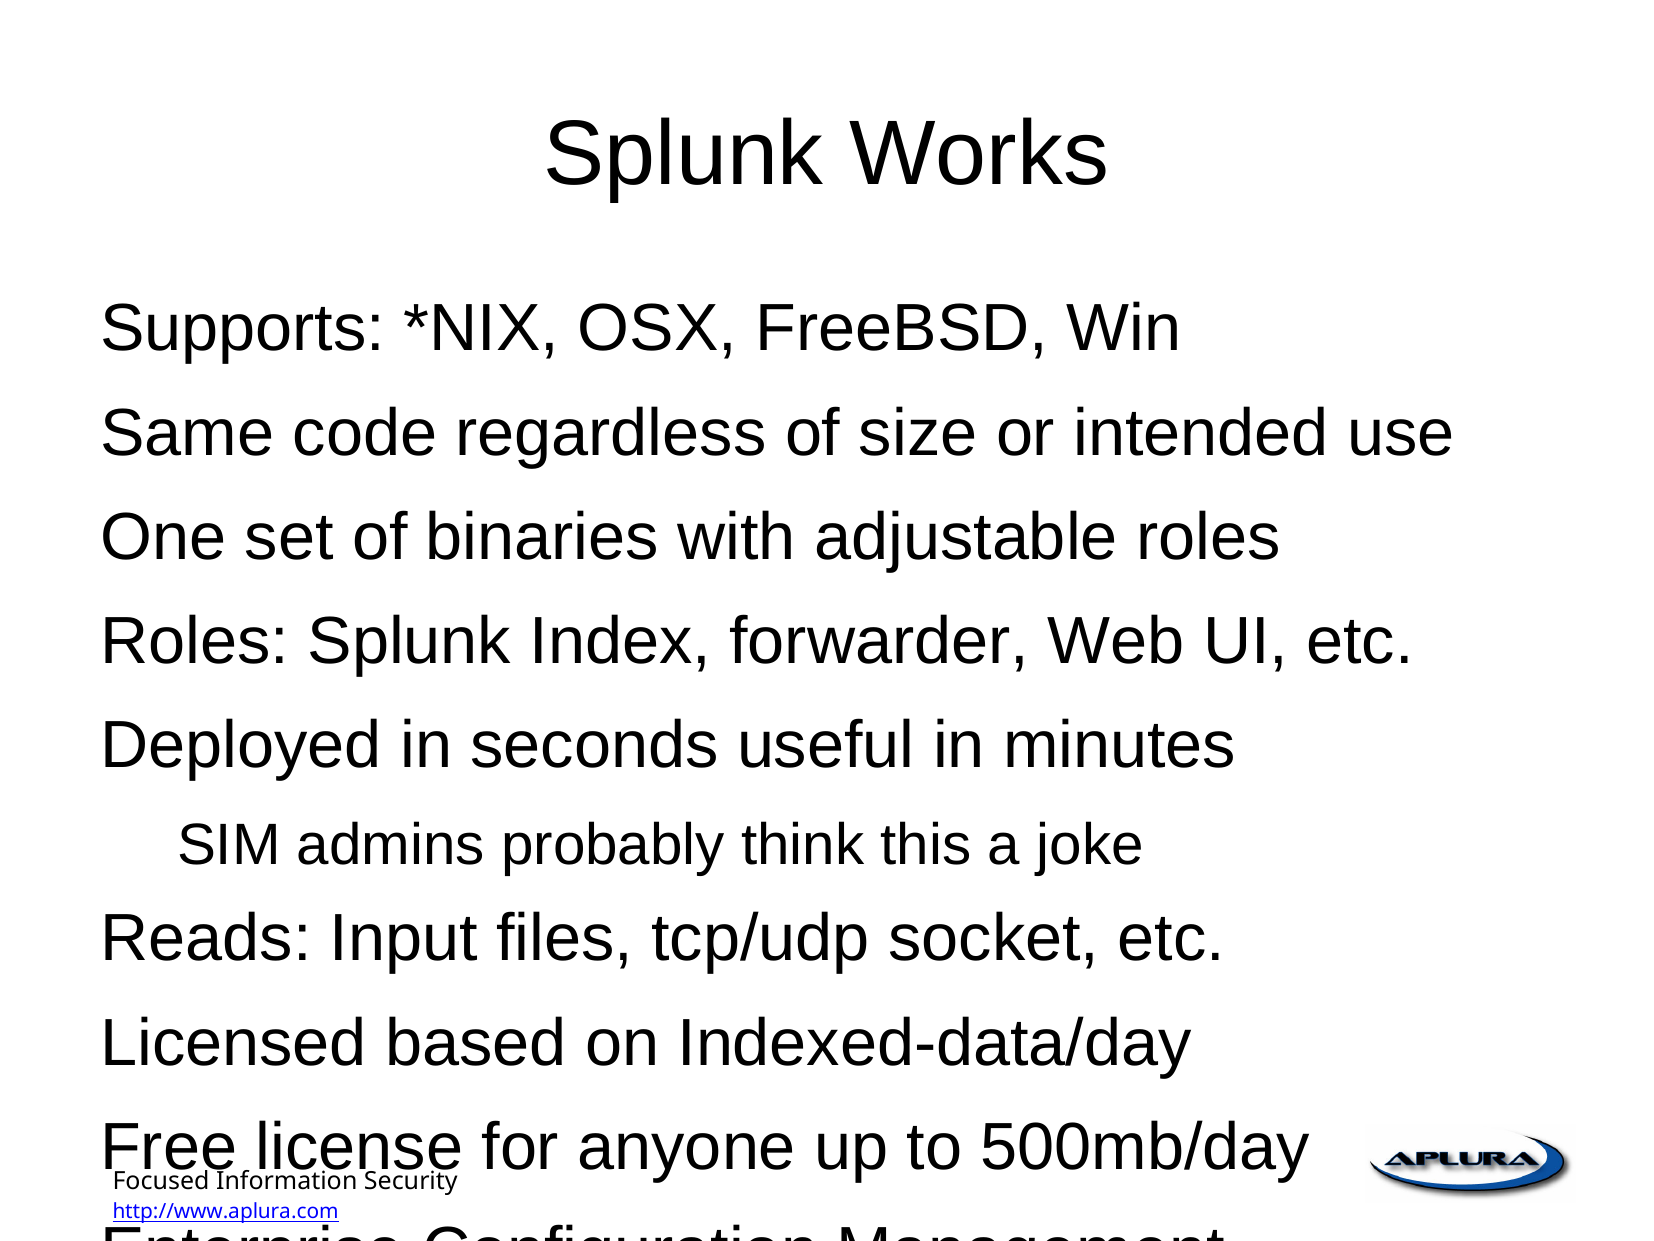

# Splunk Works
Supports: *NIX, OSX, FreeBSD, Win
Same code regardless of size or intended use
One set of binaries with adjustable roles
Roles: Splunk Index, forwarder, Web UI, etc.
Deployed in seconds useful in minutes
SIM admins probably think this a joke
Reads: Input files, tcp/udp socket, etc.
Licensed based on Indexed-data/day
Free license for anyone up to 500mb/day
Enterprise Configuration Management